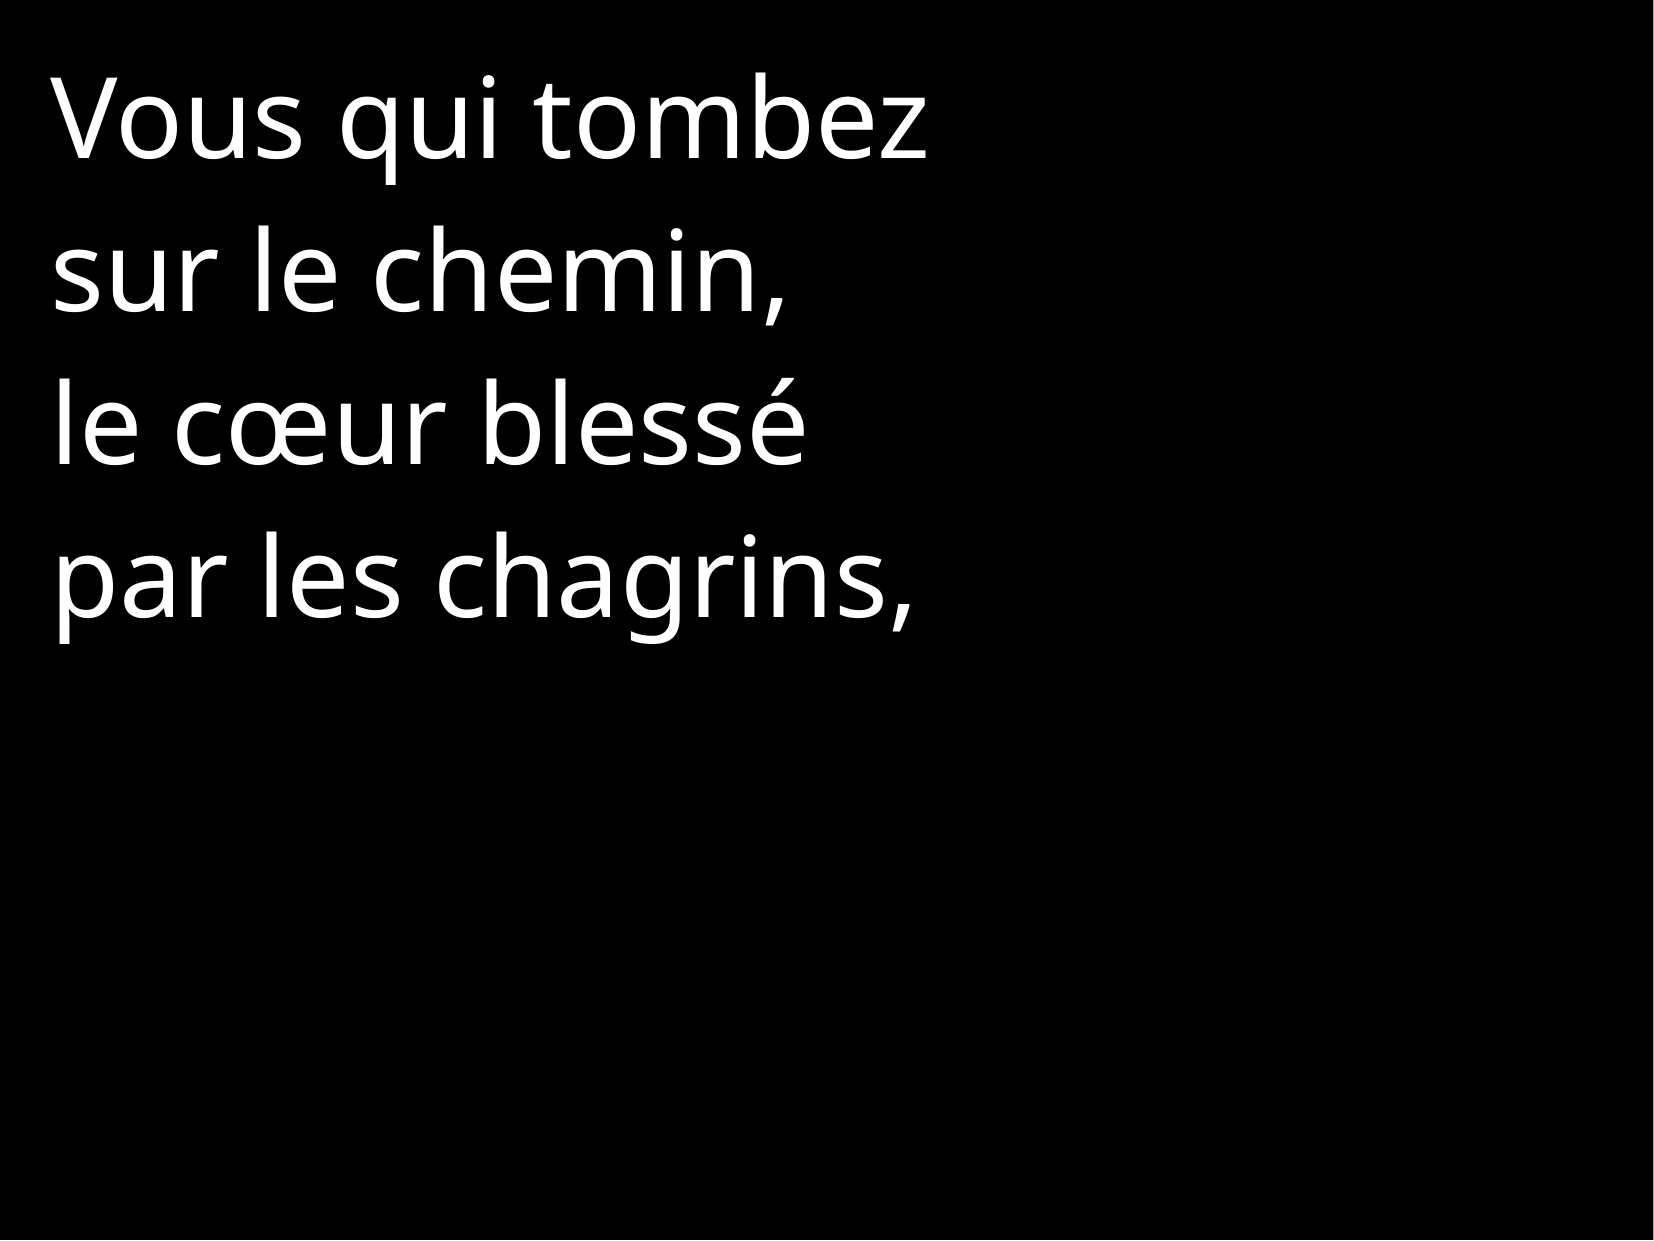

Vous qui tombez
sur le chemin,
le cœur blessé
par les chagrins,